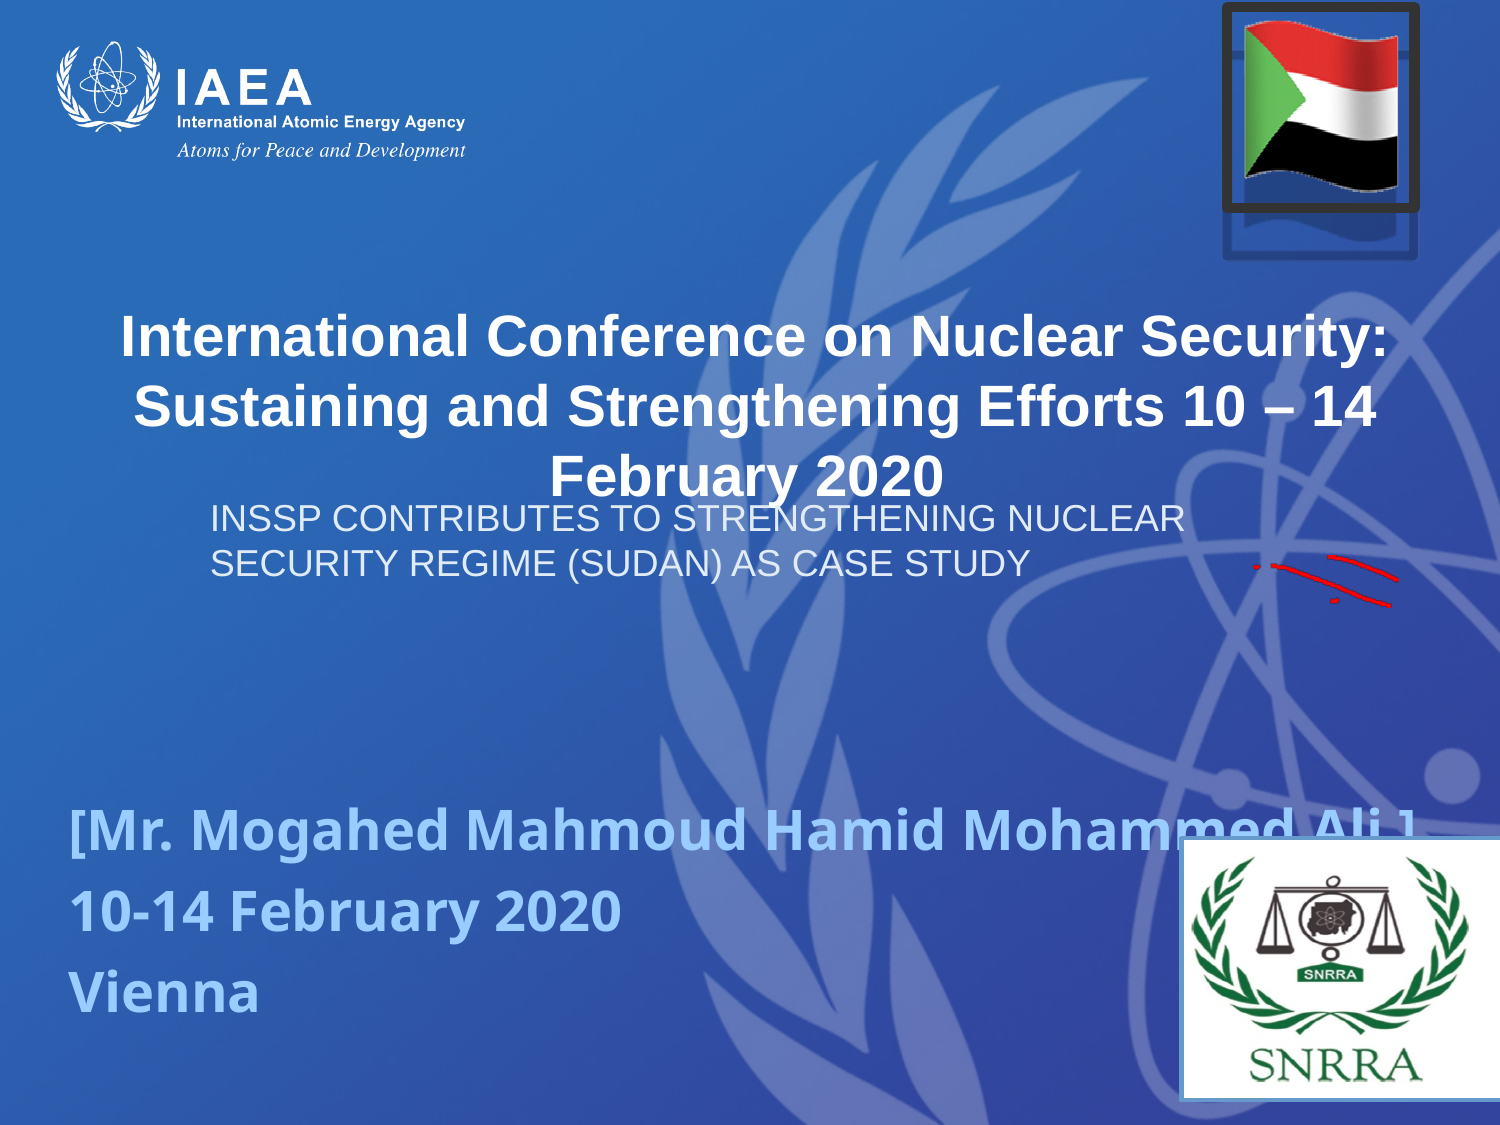

# International Conference on Nuclear Security: Sustaining and Strengthening Efforts 10 – 14 February 2020
INSSP CONTRIBUTES TO STRENGTHENING NUCLEAR SECURITY REGIME (SUDAN) AS CASE STUDY
[Mr. Mogahed Mahmoud Hamid Mohammed Ali ]
10-14 February 2020
Vienna